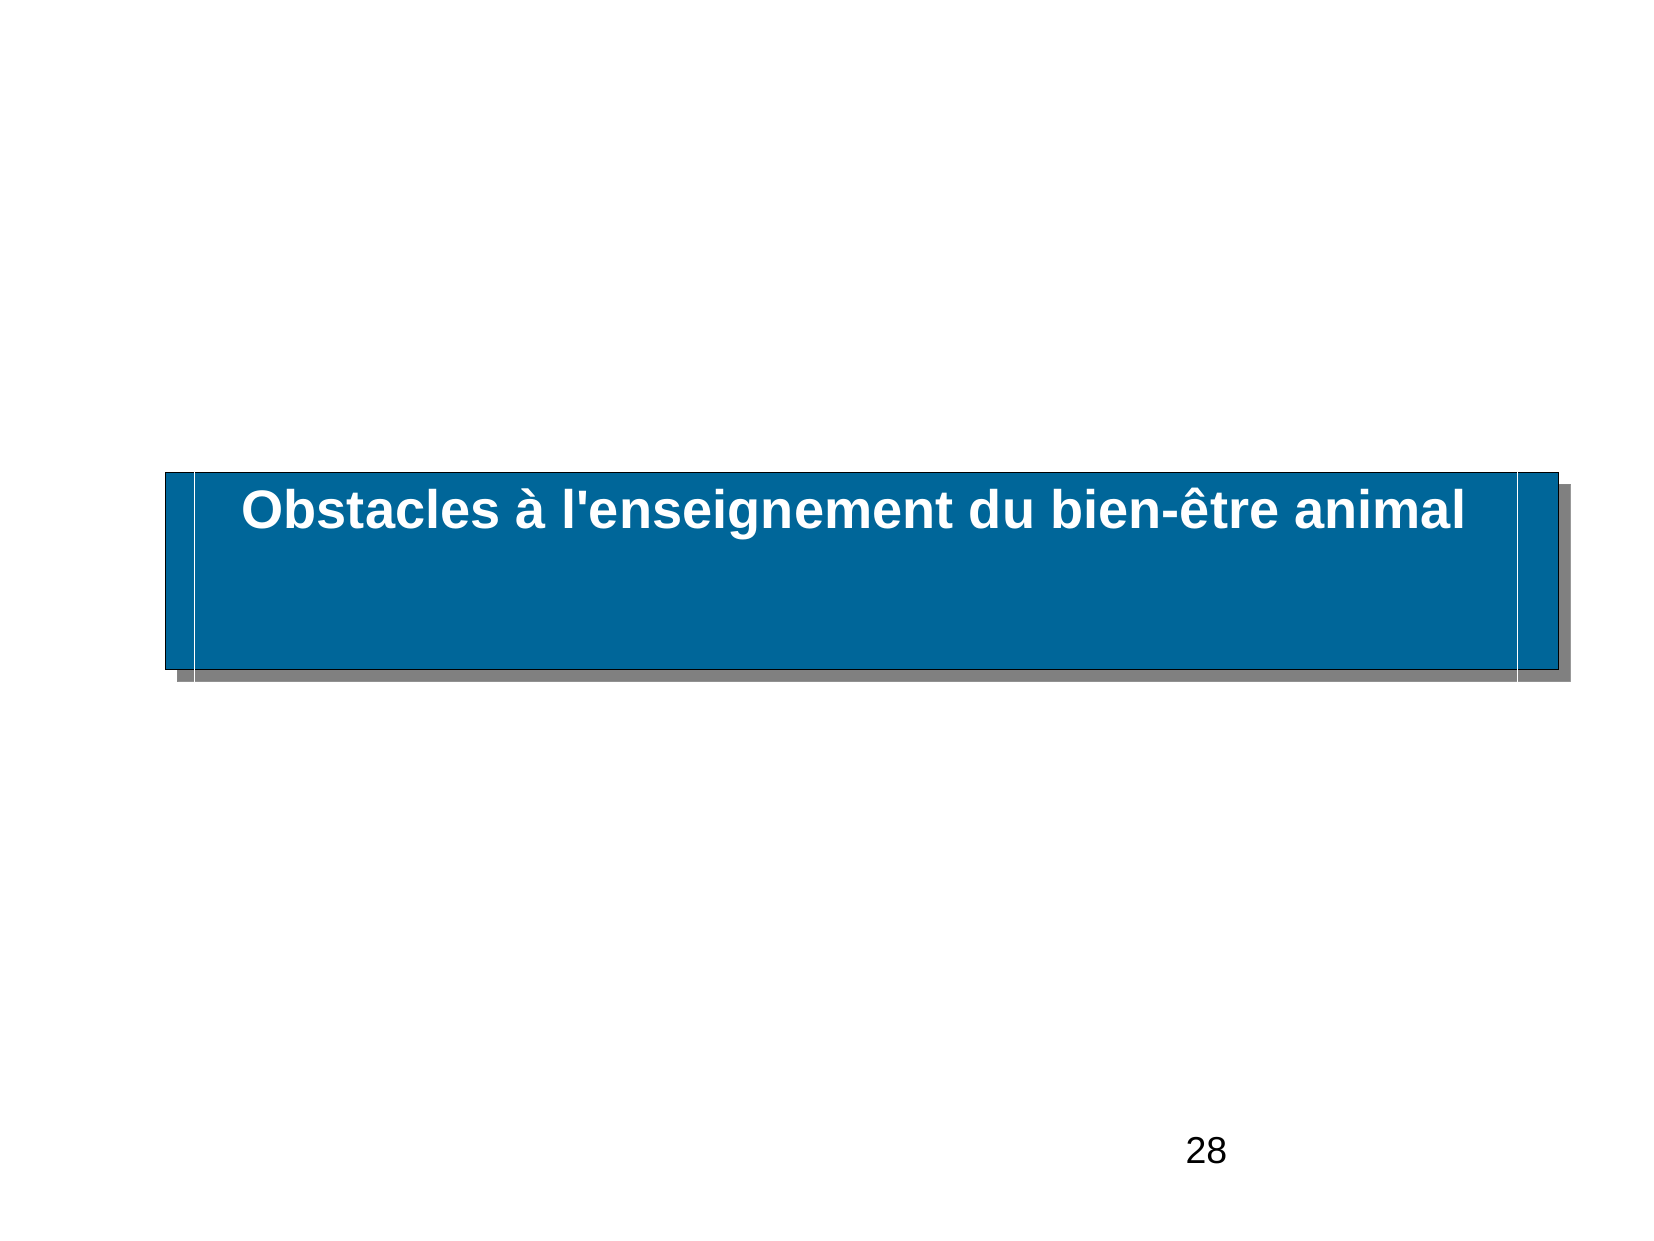

#
Obstacles à l'enseignement du bien-être animal
28